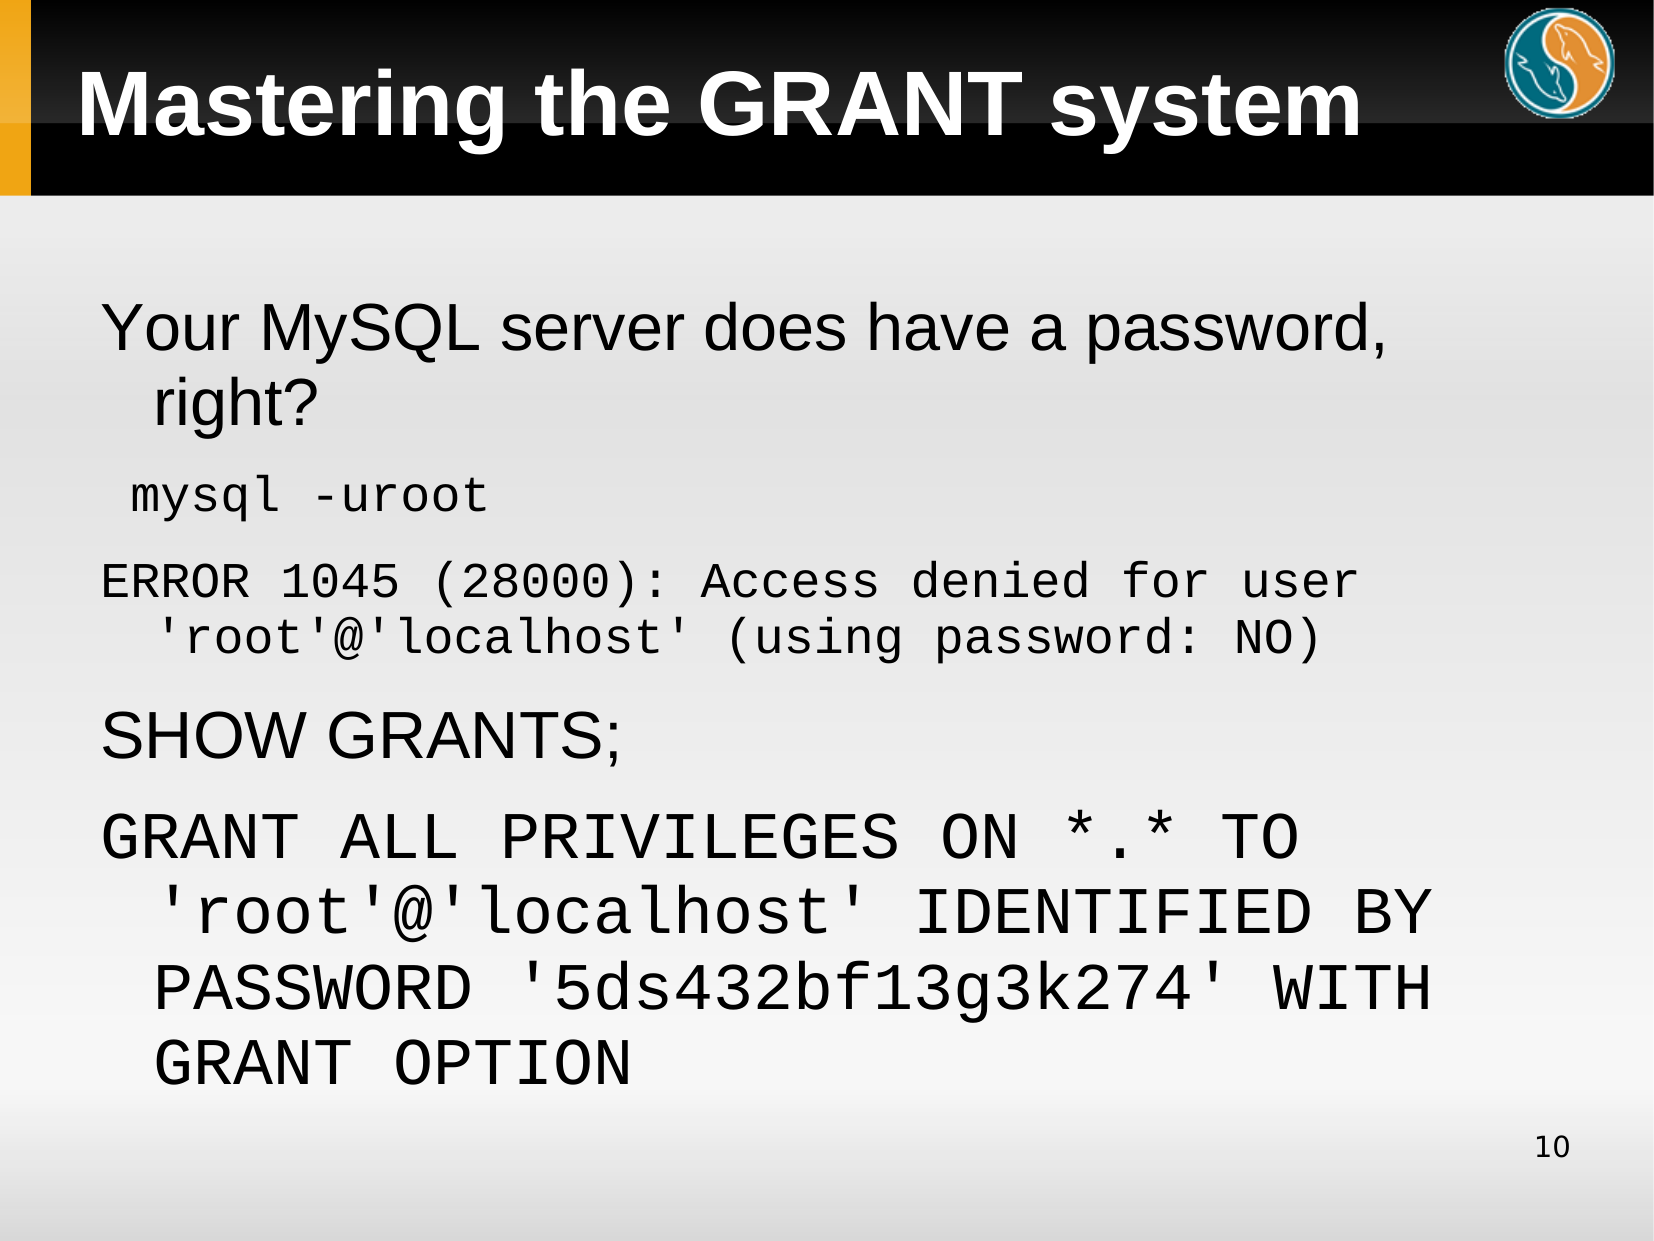

# Mastering the GRANT system
Your MySQL server does have a password, right?
 mysql -uroot
ERROR 1045 (28000): Access denied for user 'root'@'localhost' (using password: NO)
SHOW GRANTS;
GRANT ALL PRIVILEGES ON *.* TO 'root'@'localhost' IDENTIFIED BY PASSWORD '5ds432bf13g3k274' WITH GRANT OPTION
10